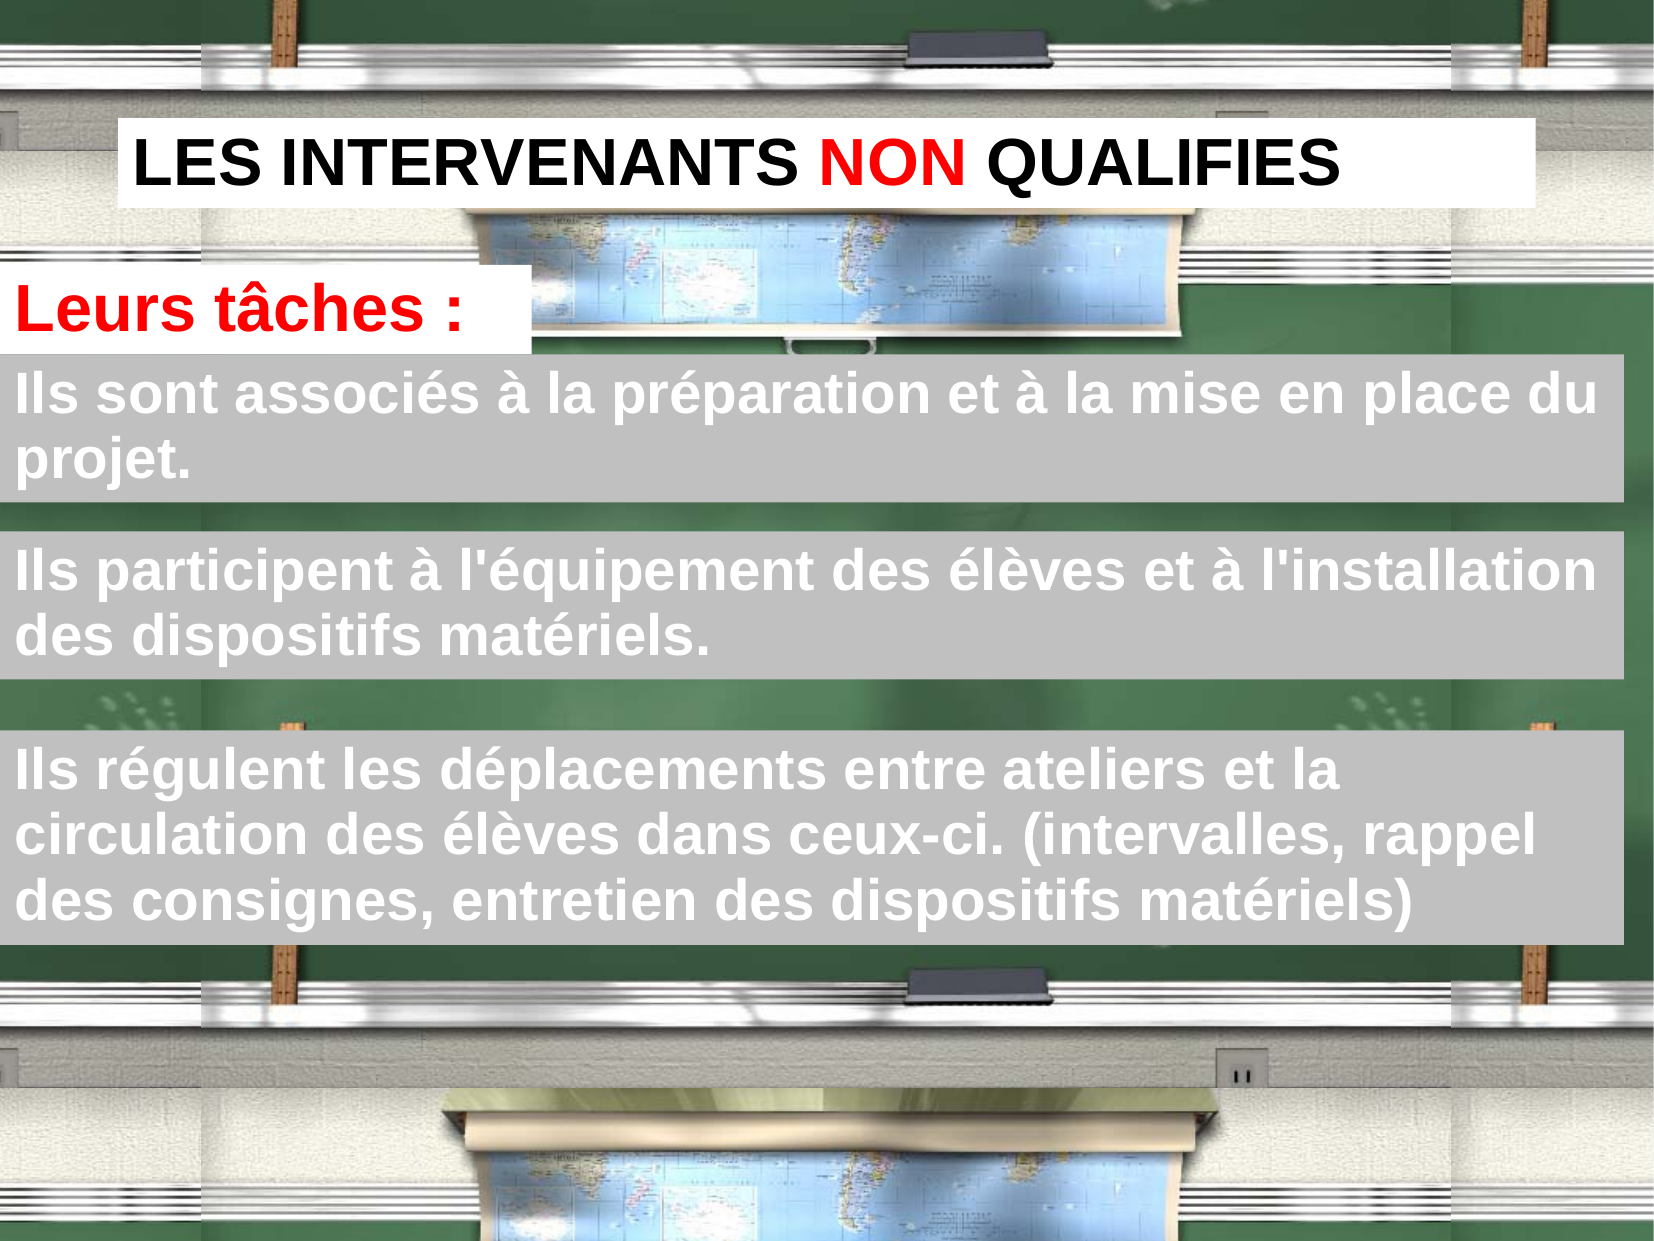

LES INTERVENANTS NON QUALIFIES
Leurs tâches :
Ils sont associés à la préparation et à la mise en place du projet.
Ils participent à l'équipement des élèves et à l'installation des dispositifs matériels.
Ils régulent les déplacements entre ateliers et la circulation des élèves dans ceux-ci. (intervalles, rappel des consignes, entretien des dispositifs matériels)‏